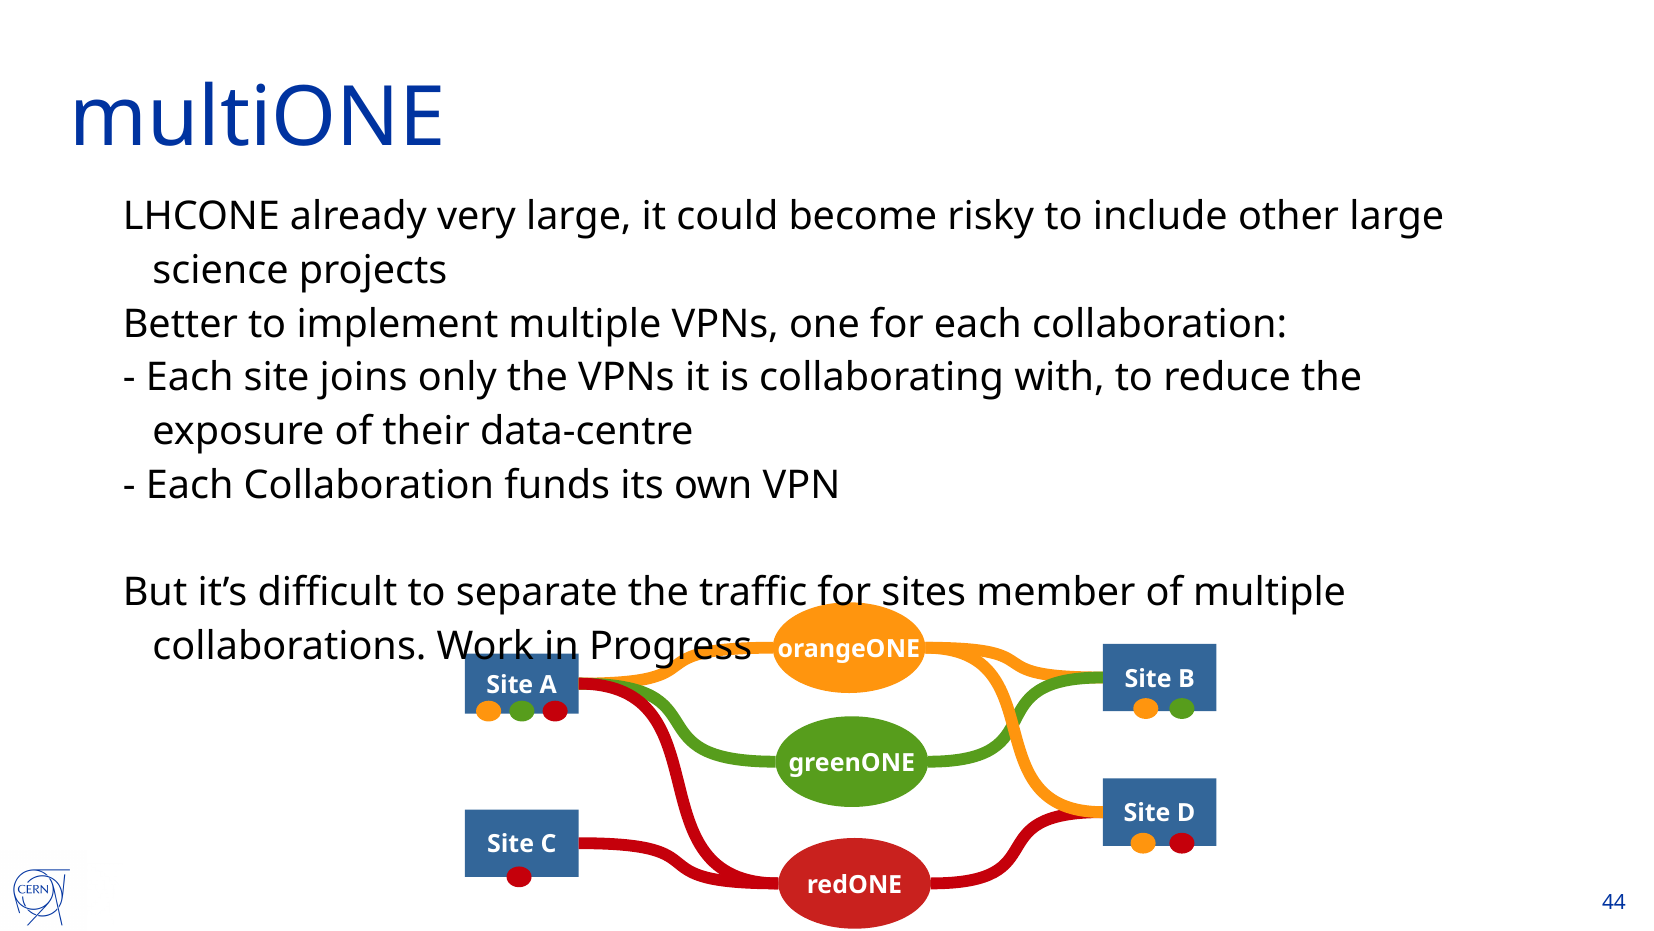

# multiONE
LHCONE already very large, it could become risky to include other large science projects
Better to implement multiple VPNs, one for each collaboration:
- Each site joins only the VPNs it is collaborating with, to reduce the exposure of their data-centre
- Each Collaboration funds its own VPN
But it’s difficult to separate the traffic for sites member of multiple collaborations. Work in Progress
orangeONE
Site B
Site A
greenONE
Site D
Site C
redONE
44